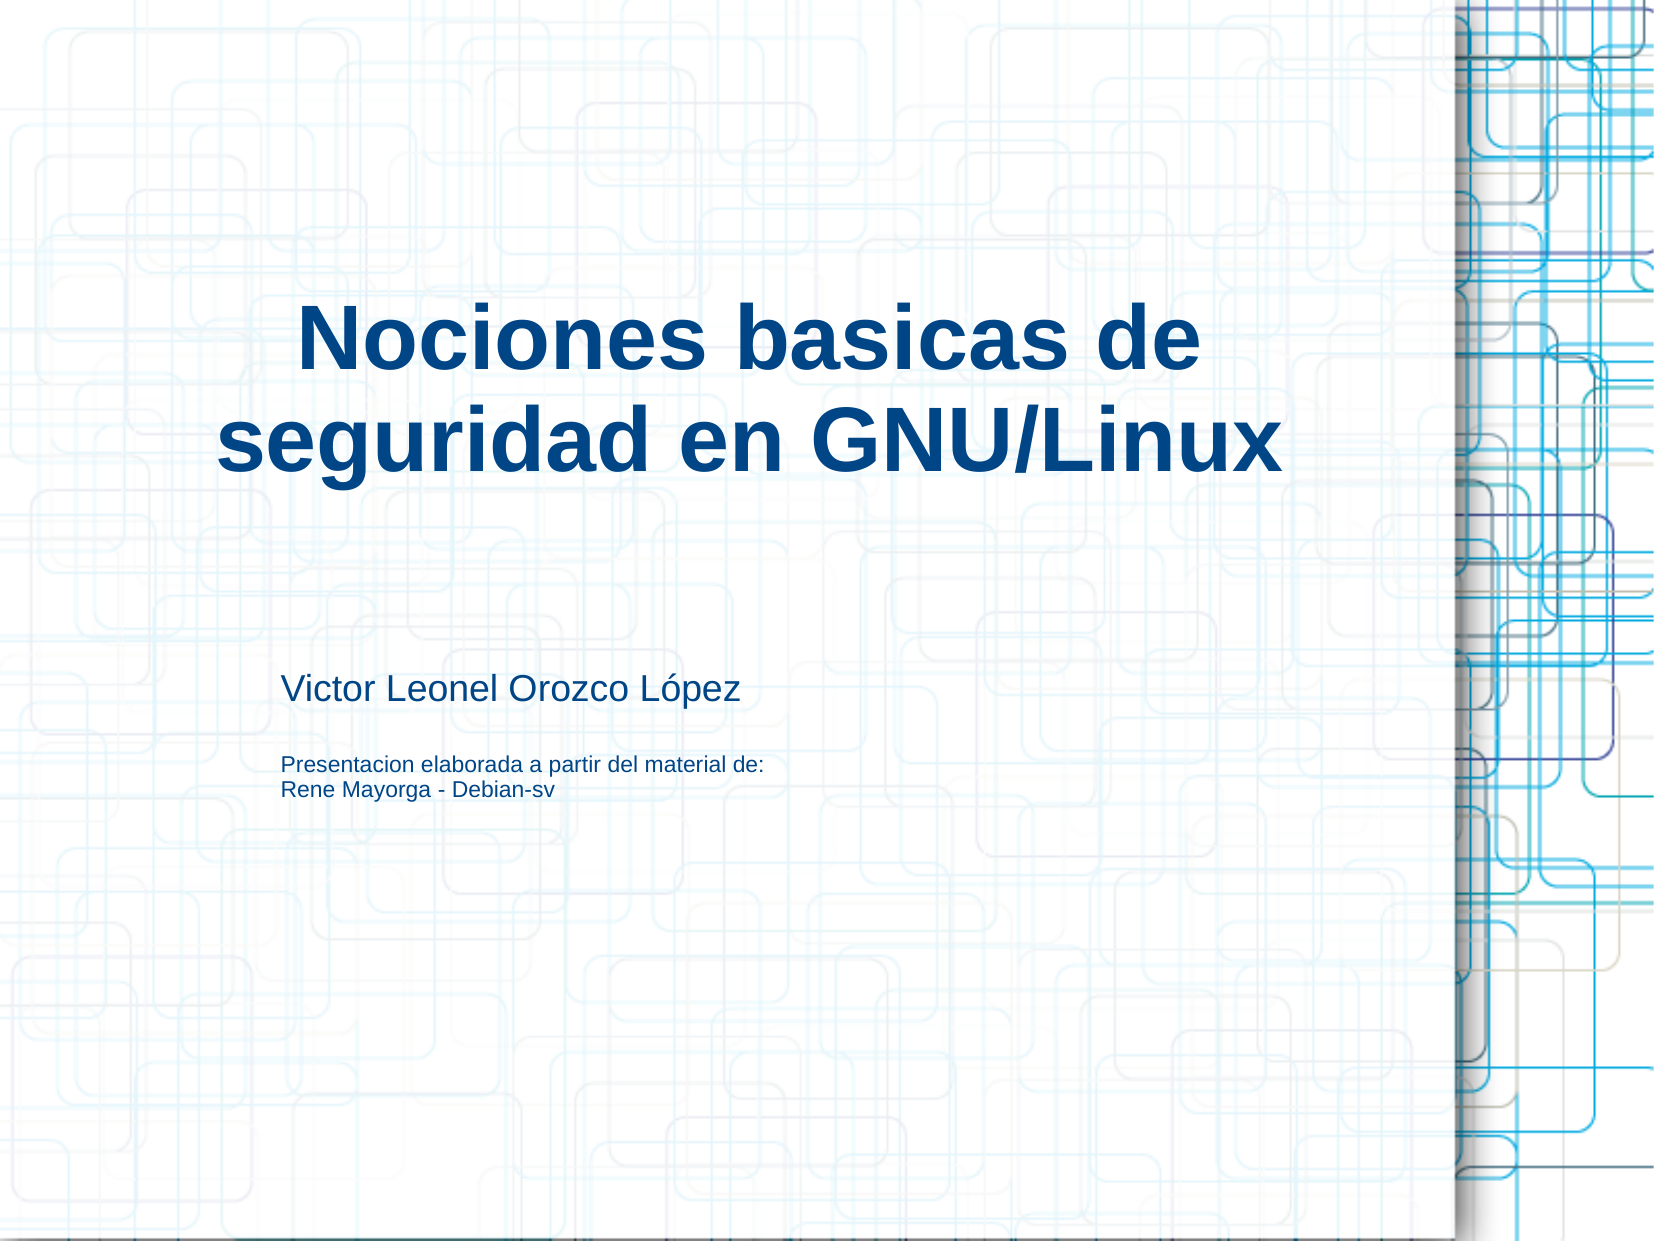

# Nociones basicas de seguridad en GNU/Linux
Victor Leonel Orozco López
Presentacion elaborada a partir del material de:
Rene Mayorga - Debian-sv